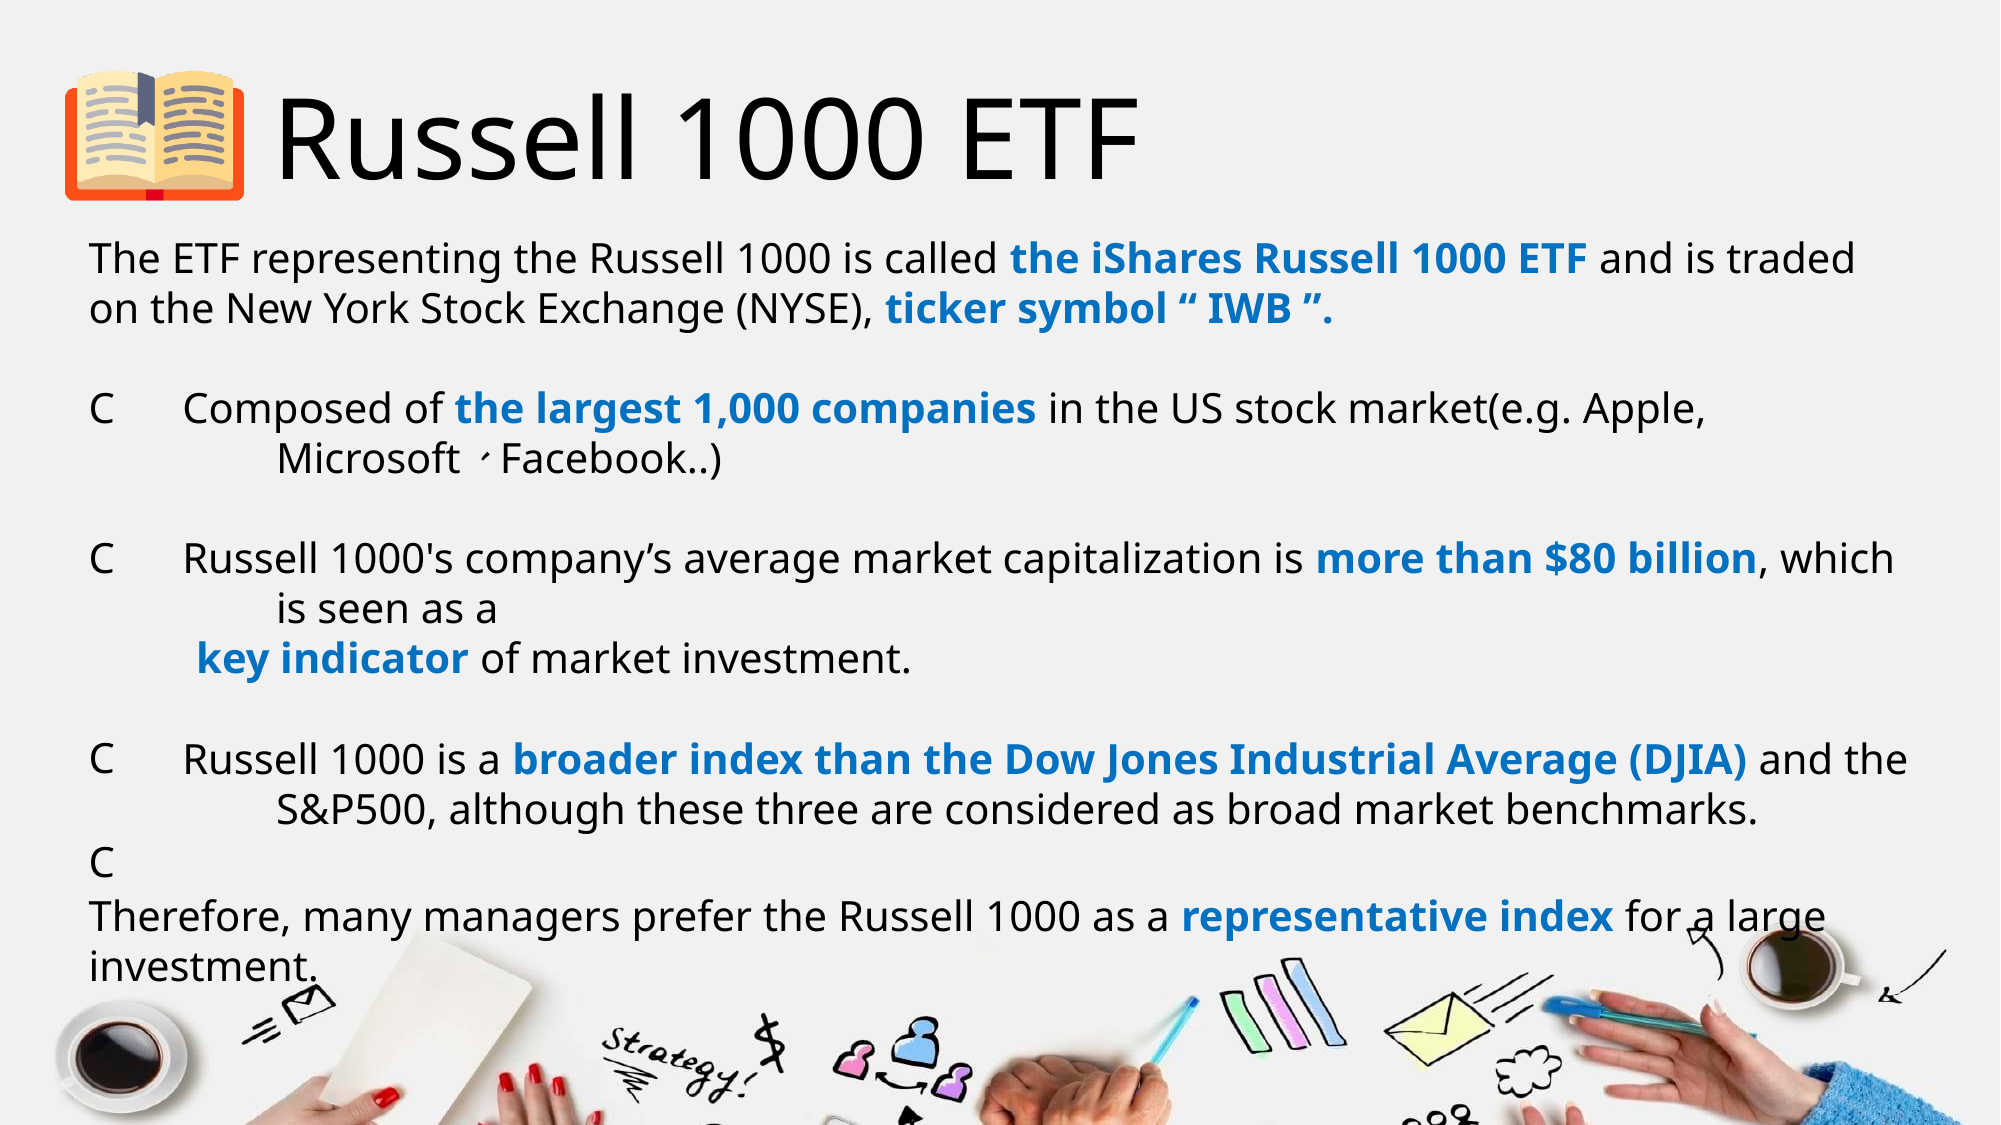

Russell 1000 ETF
The ETF representing the Russell 1000 is called the iShares Russell 1000 ETF and is traded on the New York Stock Exchange (NYSE), ticker symbol “ IWB ”.
Composed of the largest 1,000 companies in the US stock market(e.g. Apple, Microsoft、Facebook..)
Russell 1000's company’s average market capitalization is more than $80 billion, which is seen as a
 key indicator of market investment.
Russell 1000 is a broader index than the Dow Jones Industrial Average (DJIA) and the S&P500, although these three are considered as broad market benchmarks.
Therefore, many managers prefer the Russell 1000 as a representative index for a large investment.